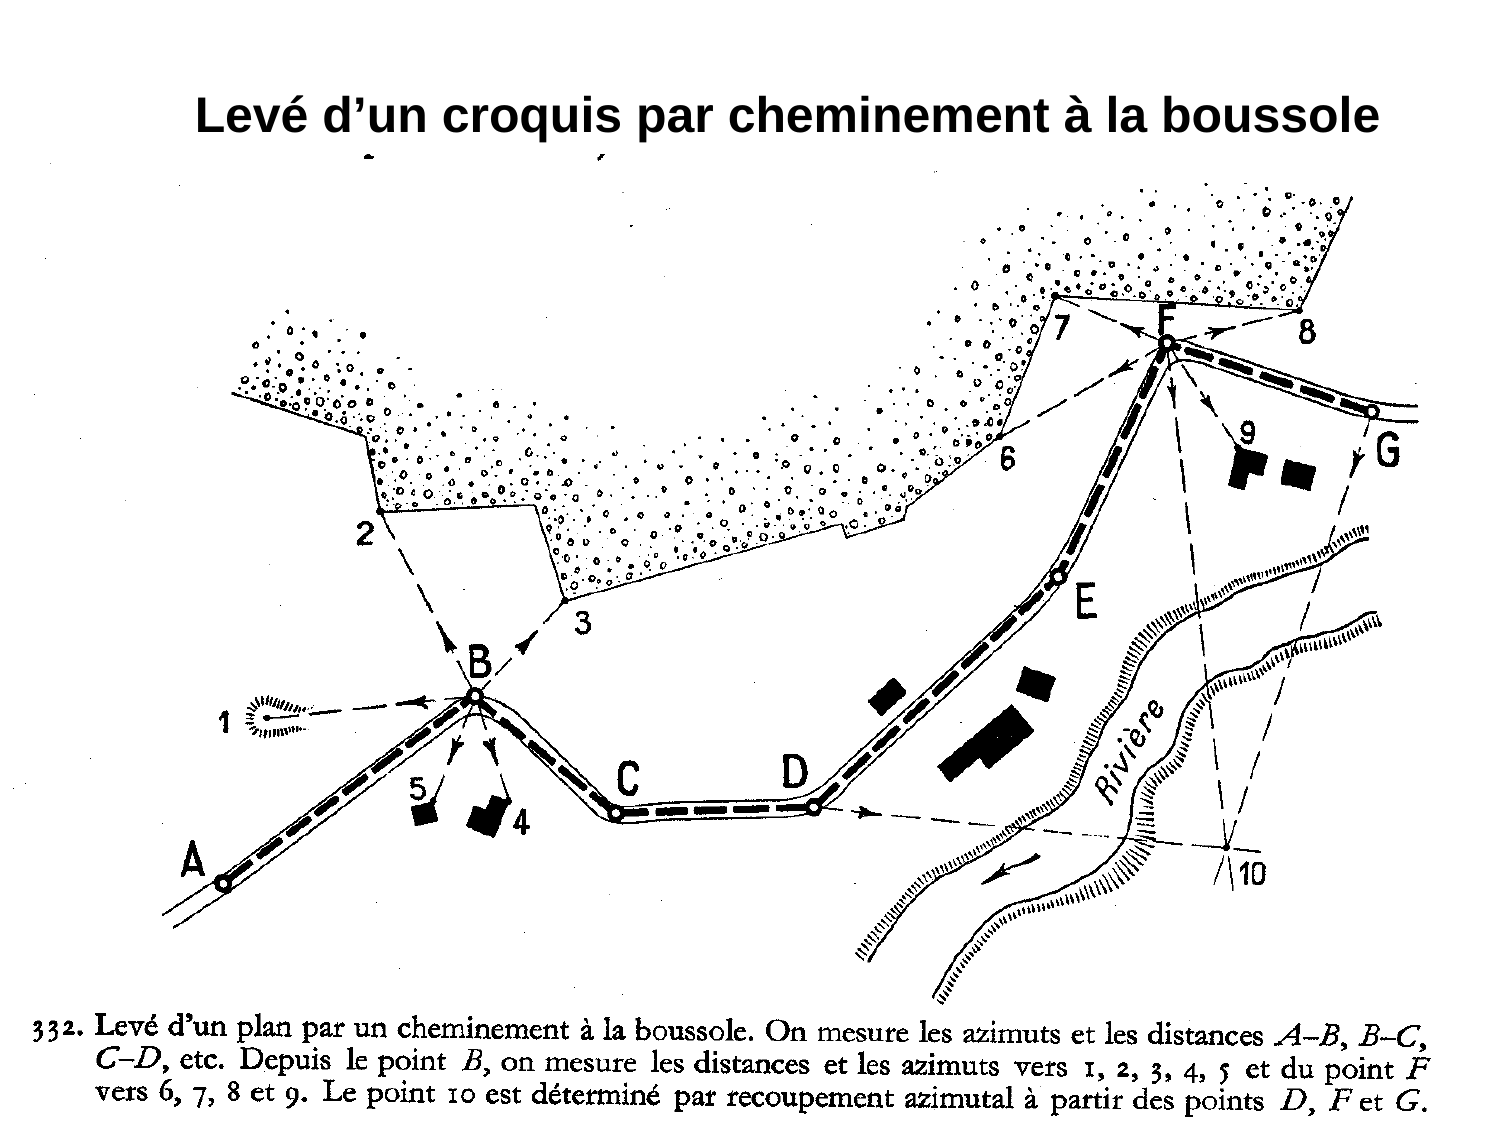

Levé d’un croquis par cheminement à la boussole
Cartographie Numérique et Levé de Terrain - Eléonore Wolff - ULB